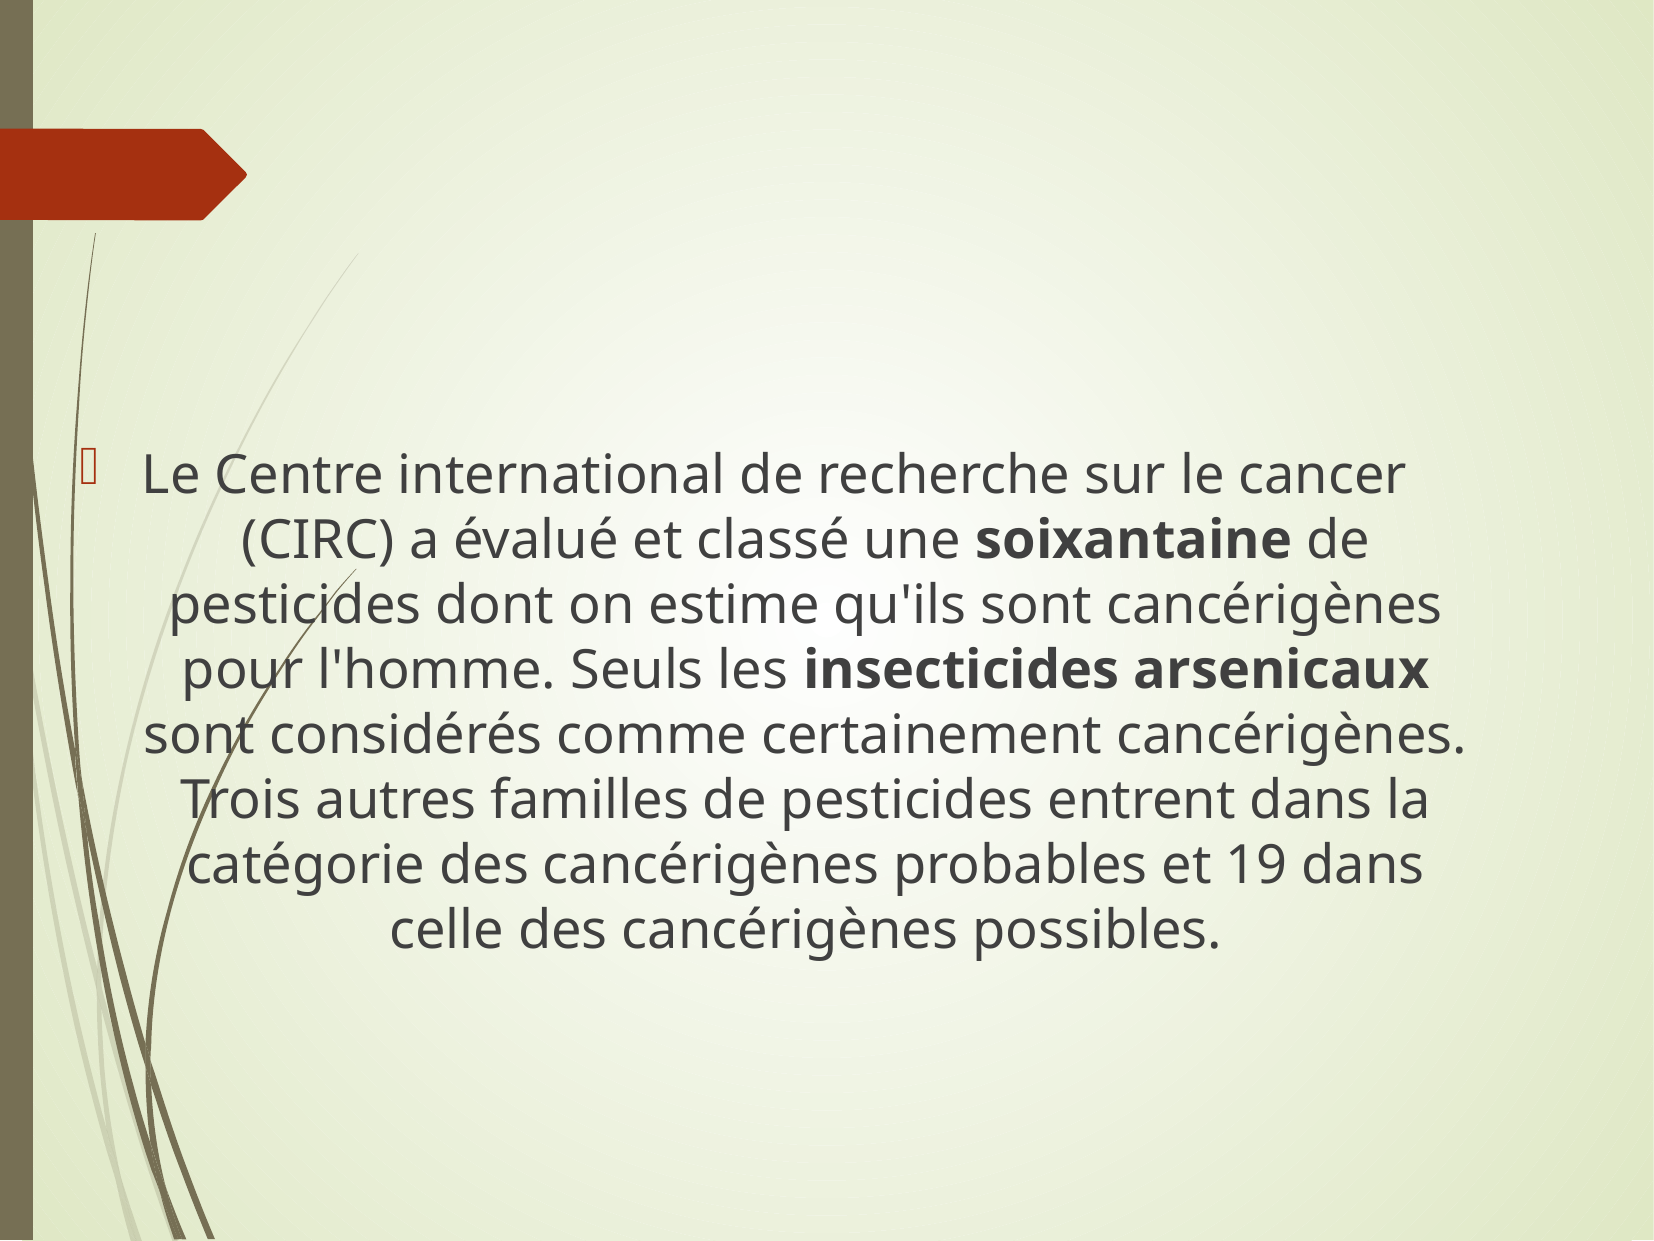

# Le Centre international de recherche sur le cancer (CIRC) a évalué et classé une soixantaine de pesticides dont on estime qu'ils sont cancérigènes pour l'homme. Seuls les insecticides arsenicaux sont considérés comme certainement cancérigènes. Trois autres familles de pesticides entrent dans la catégorie des cancérigènes probables et 19 dans celle des cancérigènes possibles.